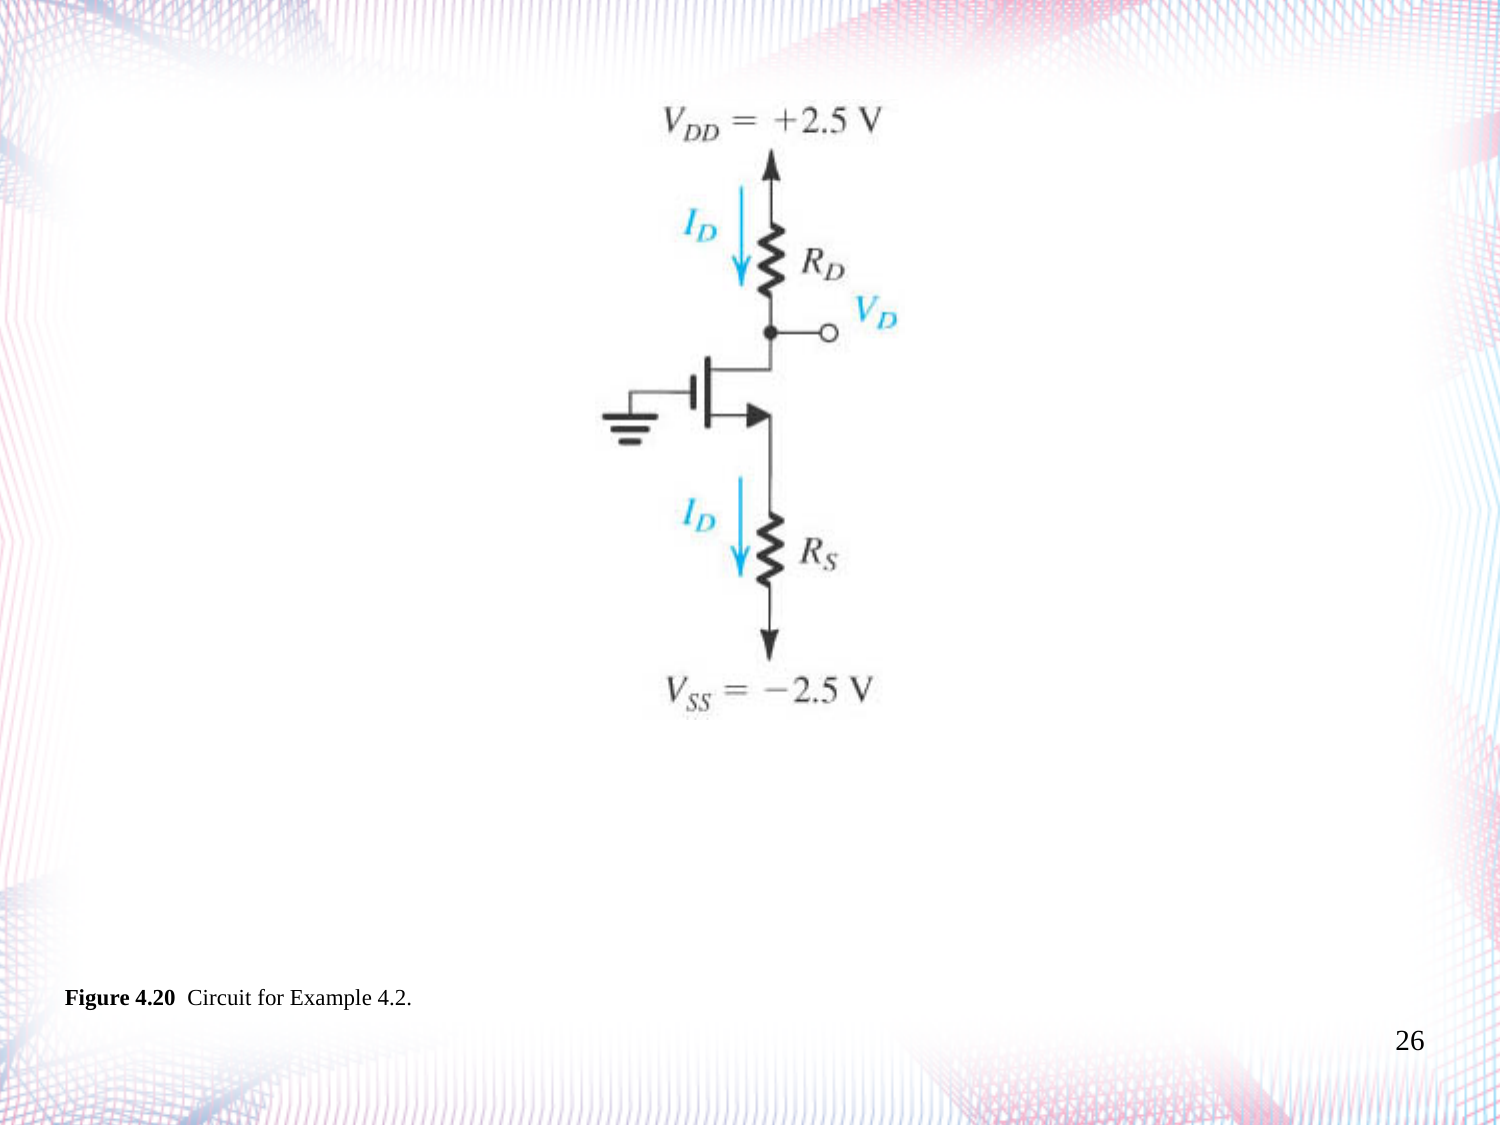

Figure 4.20 Circuit for Example 4.2.
26